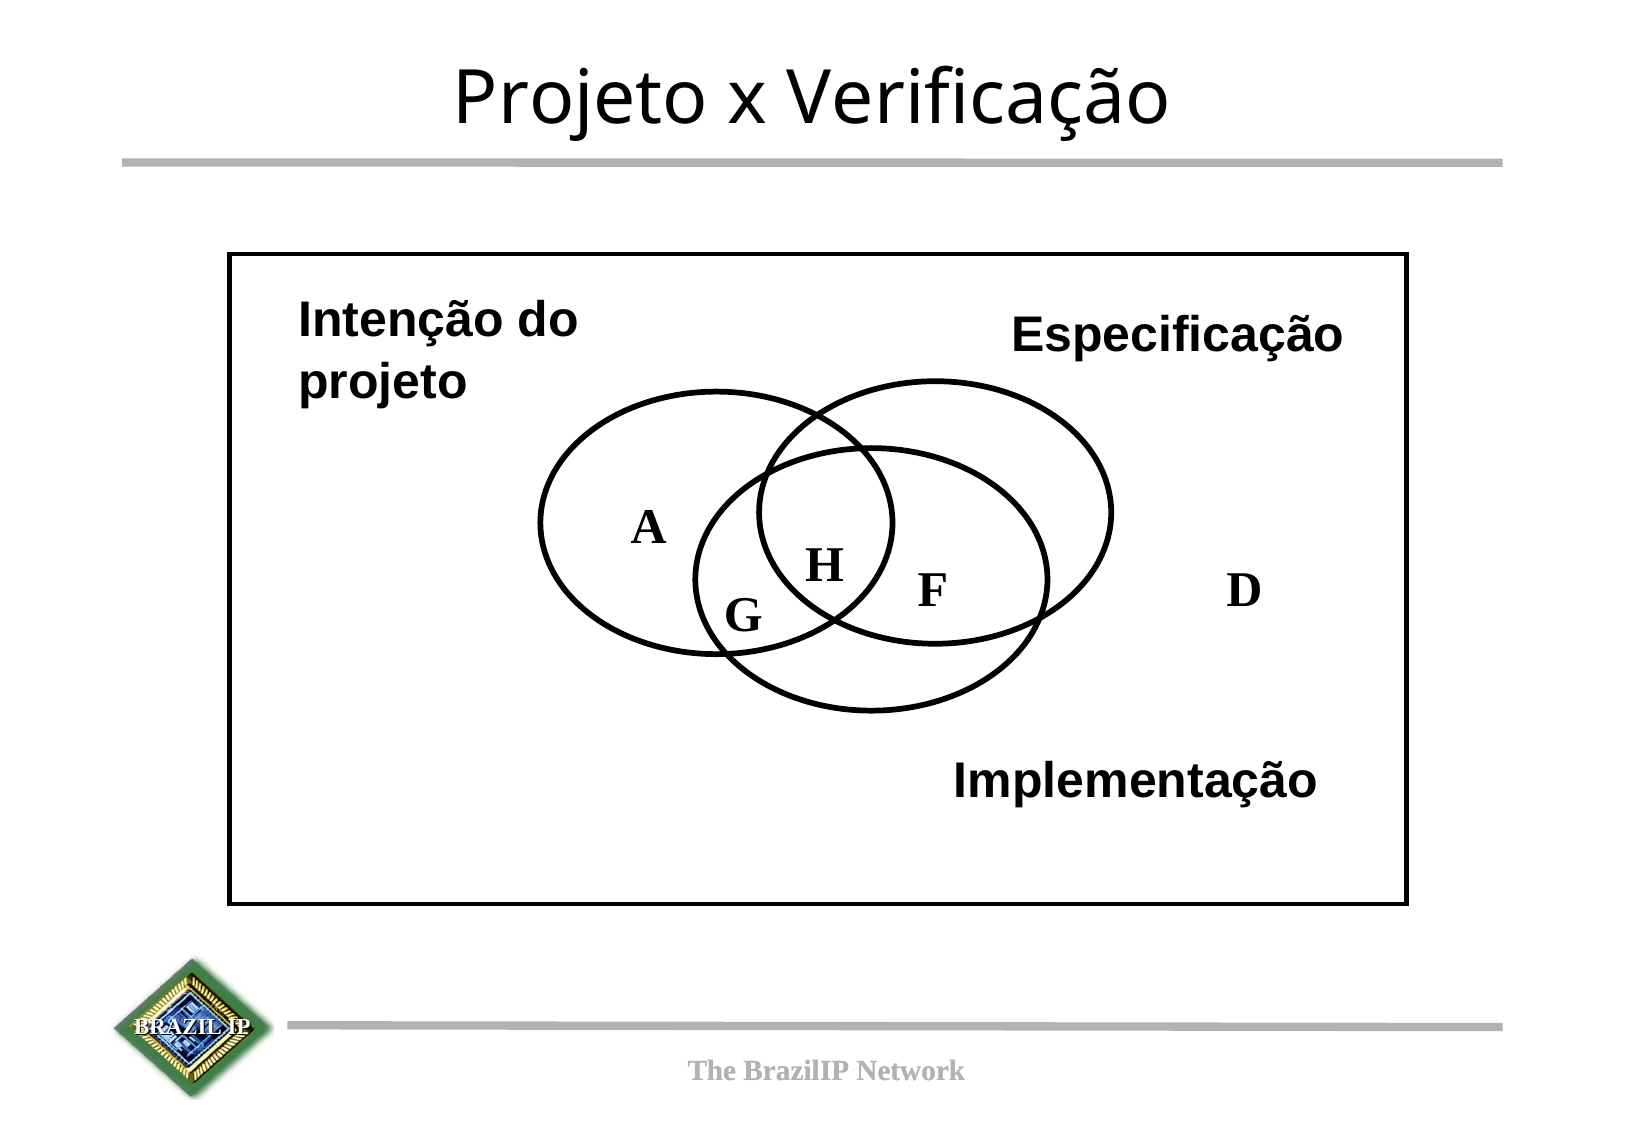

# Projeto x Verificação
Especificação
Intenção do
projeto
A
H
F
D
G
Implementação